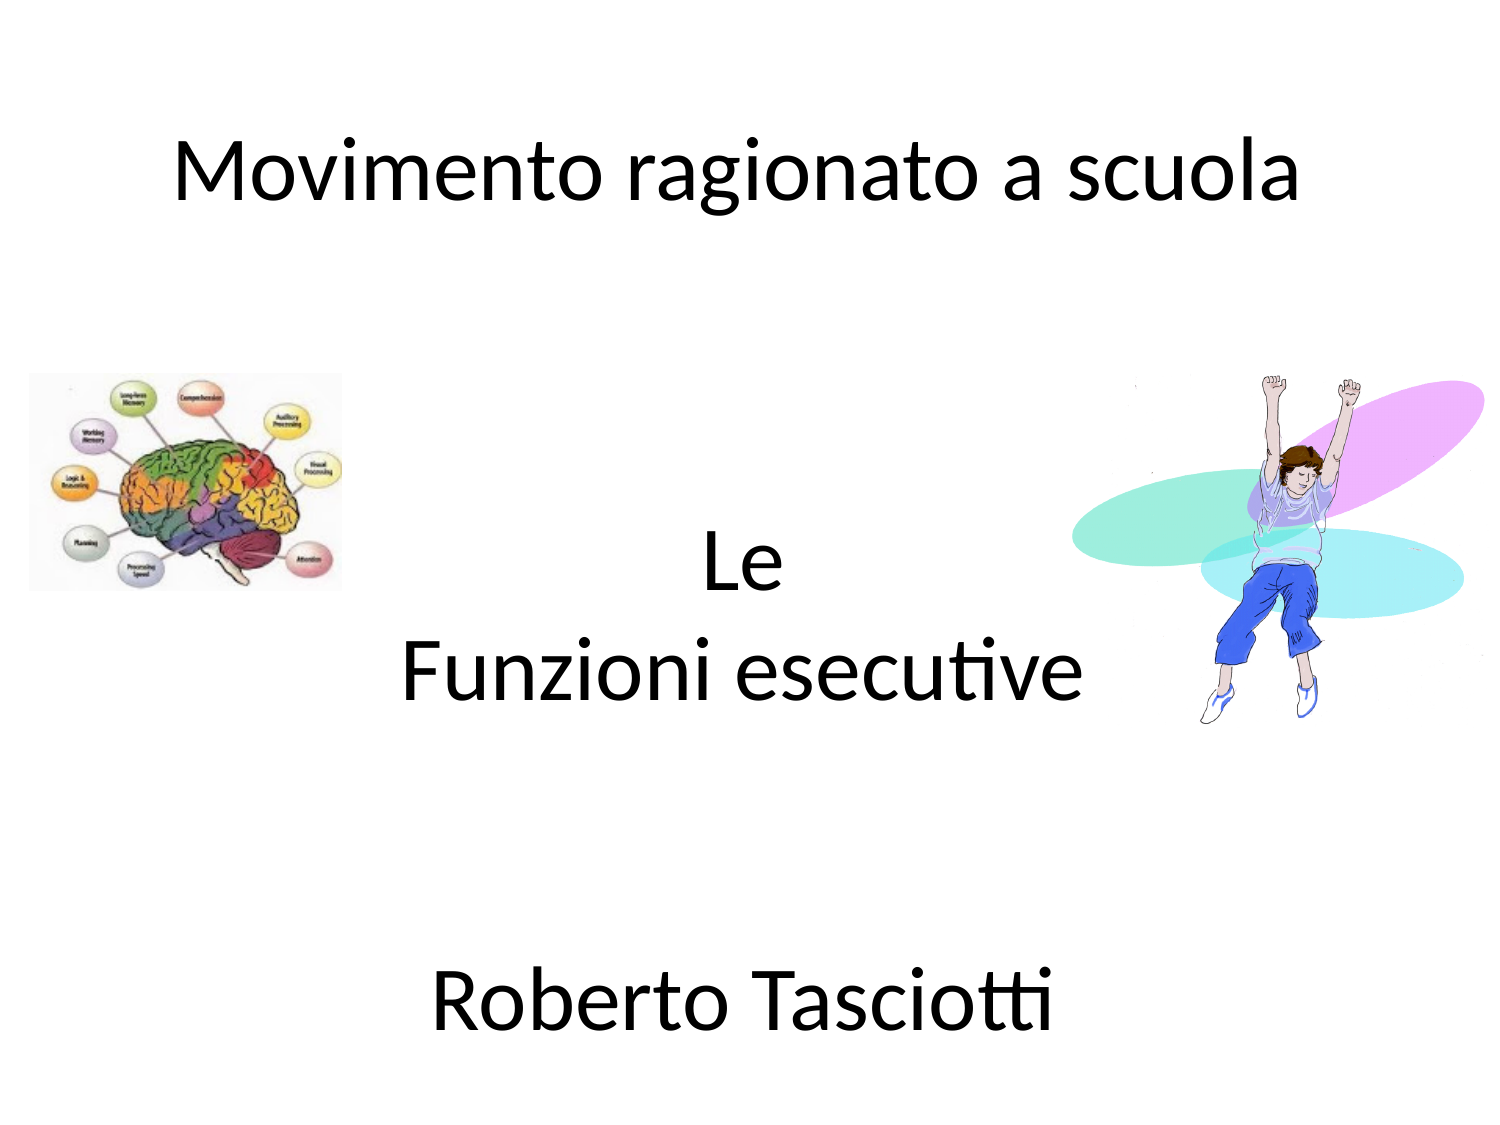

# Movimento ragionato a scuola
Le
Funzioni esecutive
Roberto Tasciotti